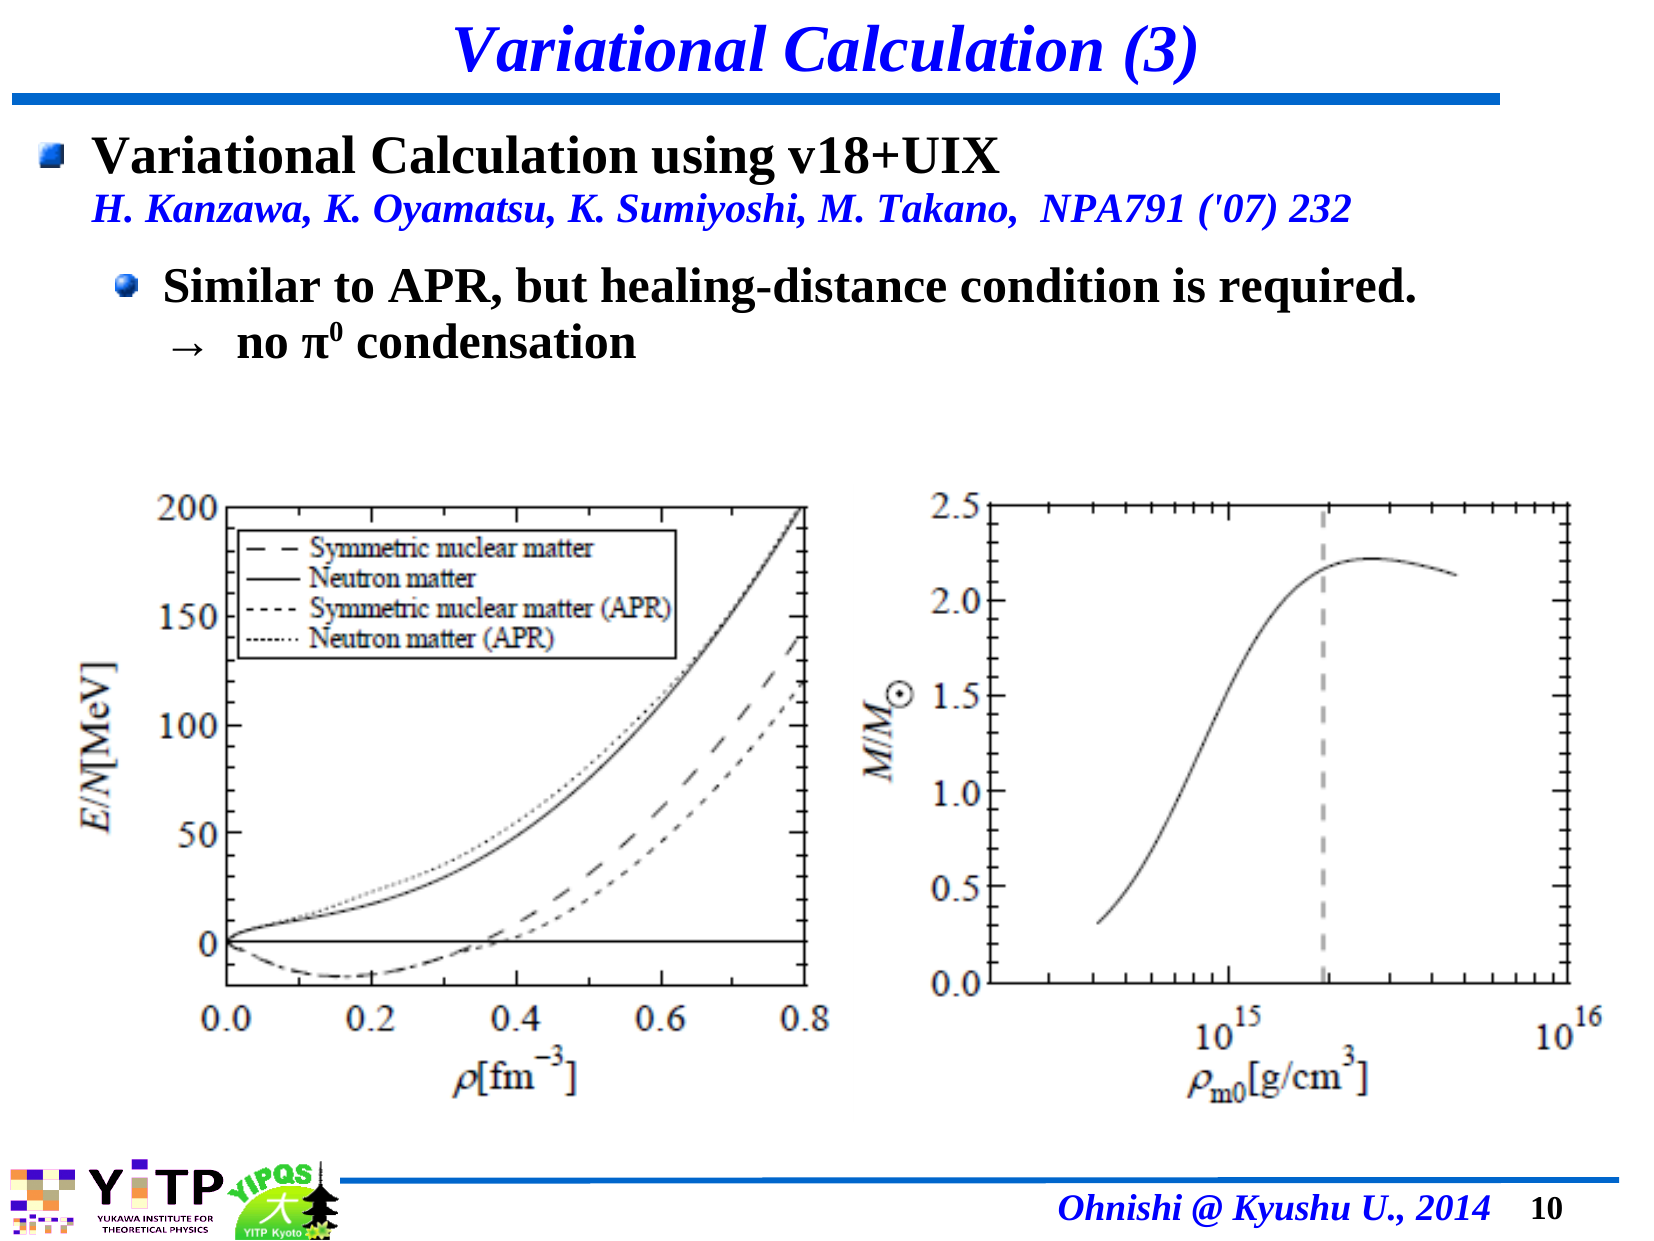

# Variational Calculation (3)
Variational Calculation using v18+UIX
H. Kanzawa, K. Oyamatsu, K. Sumiyoshi, M. Takano, NPA791 ('07) 232
Similar to APR, but healing-distance condition is required.
→	no π0 condensation